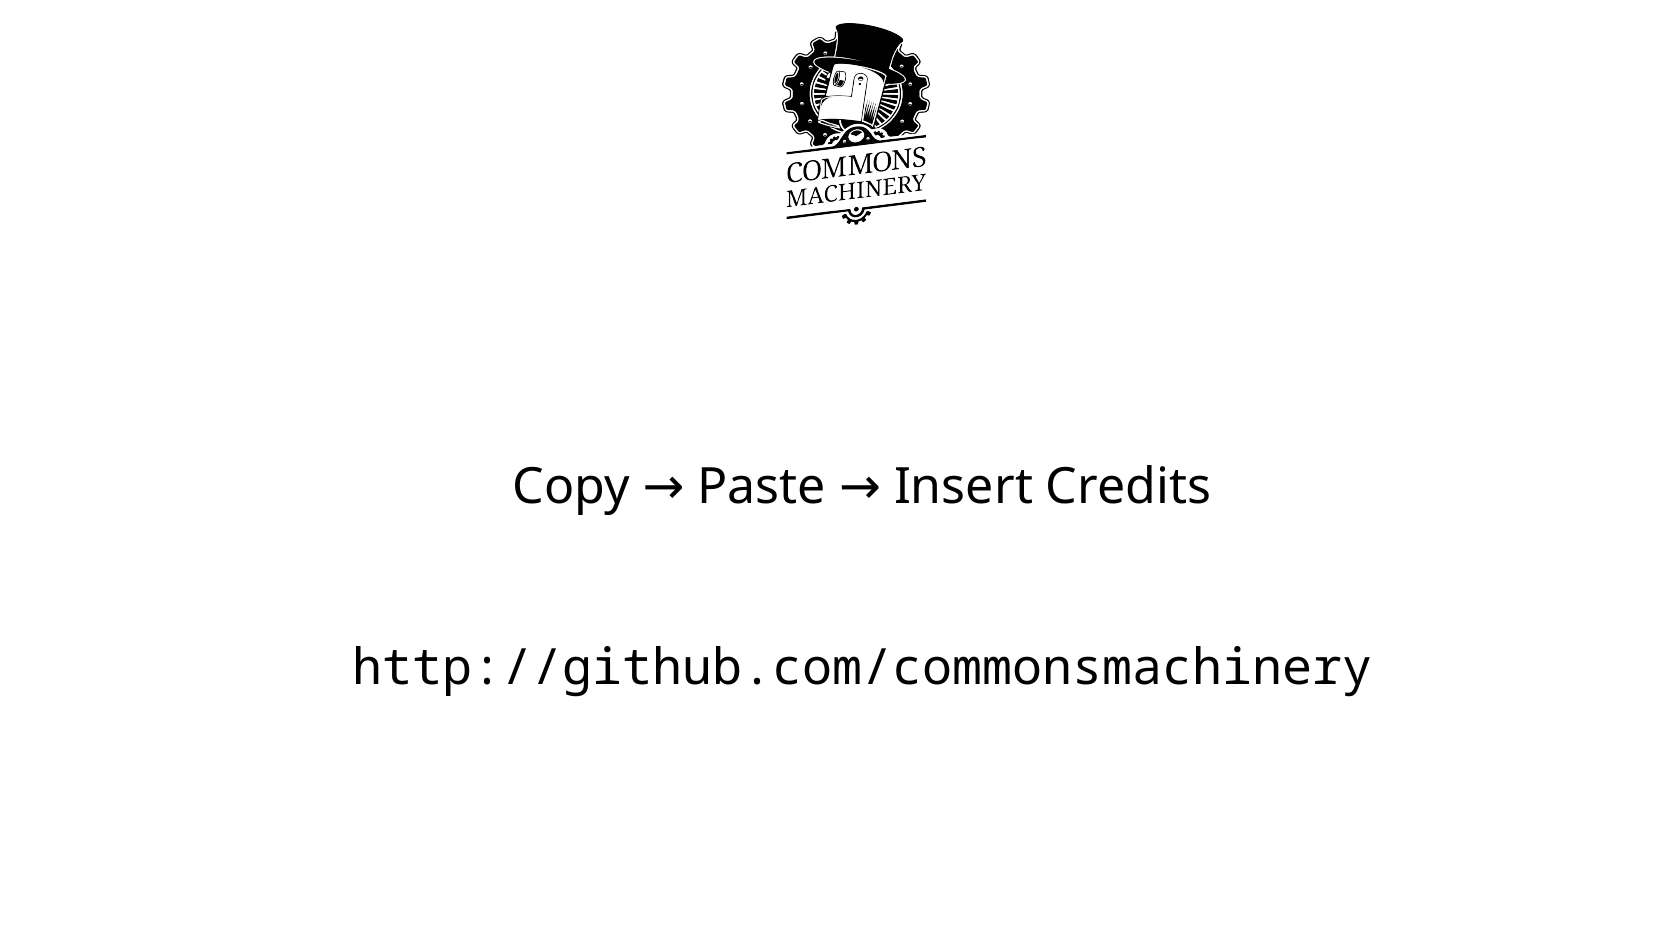

#
Copy → Paste → Insert Credits
http://github.com/commonsmachinery